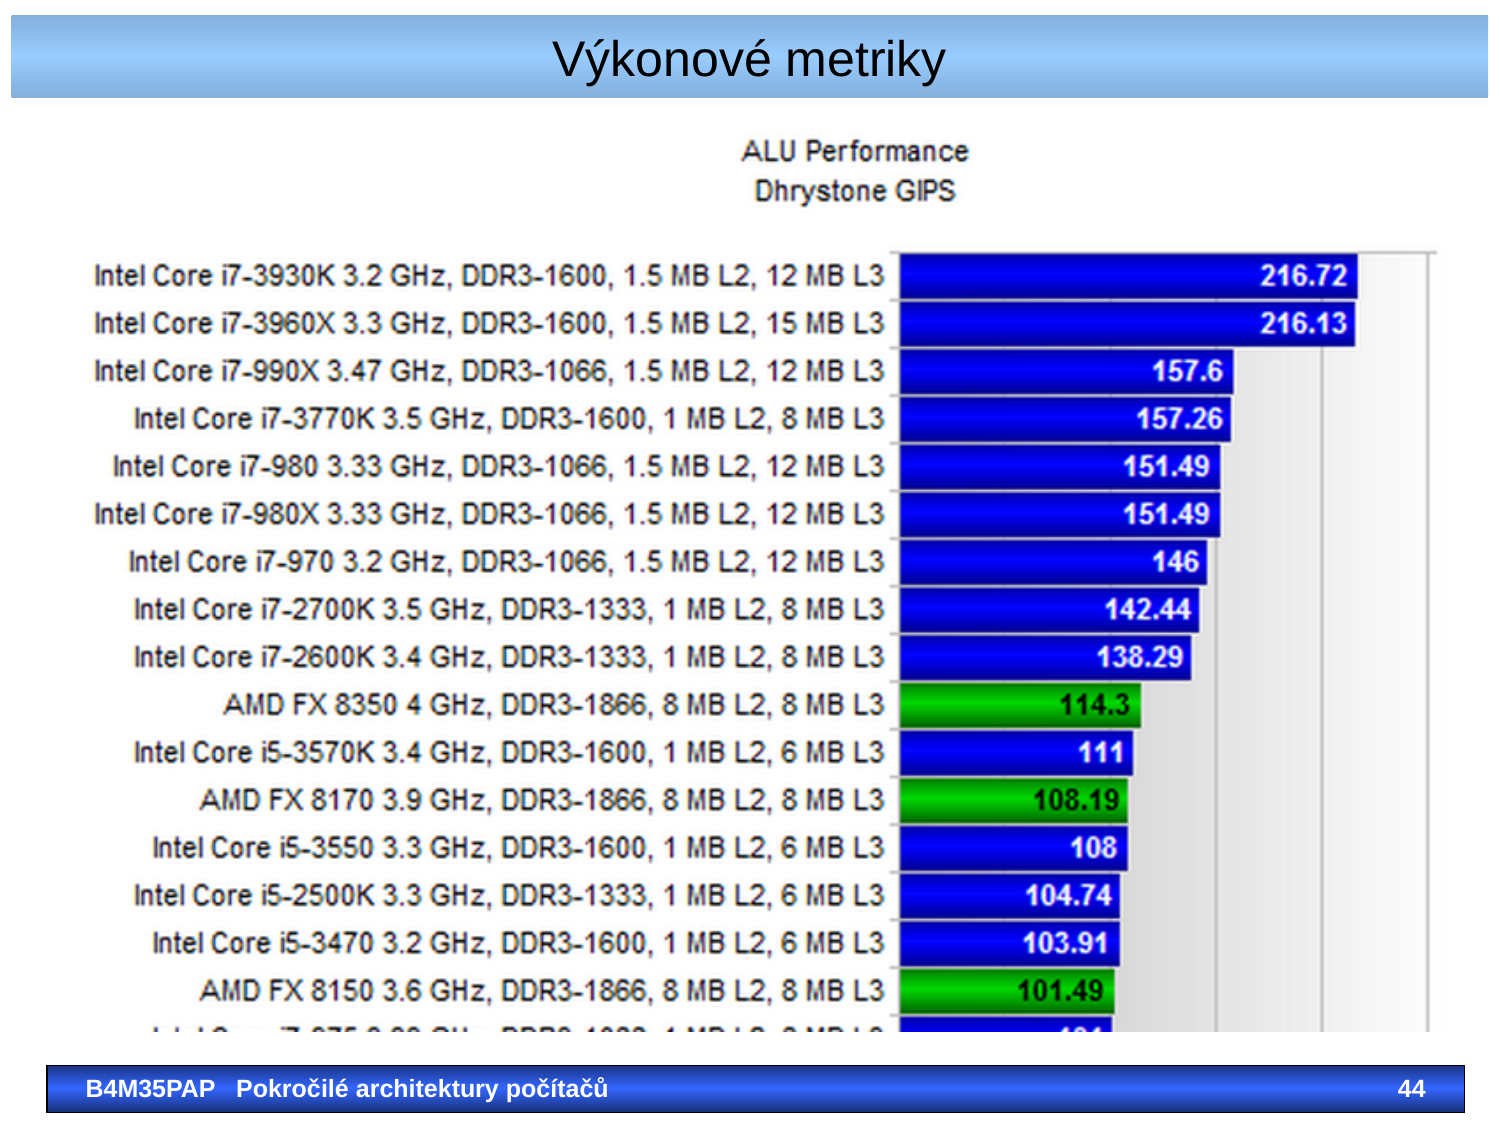

# Výkonové metriky
B4M35PAP Pokročilé architektury počítačů